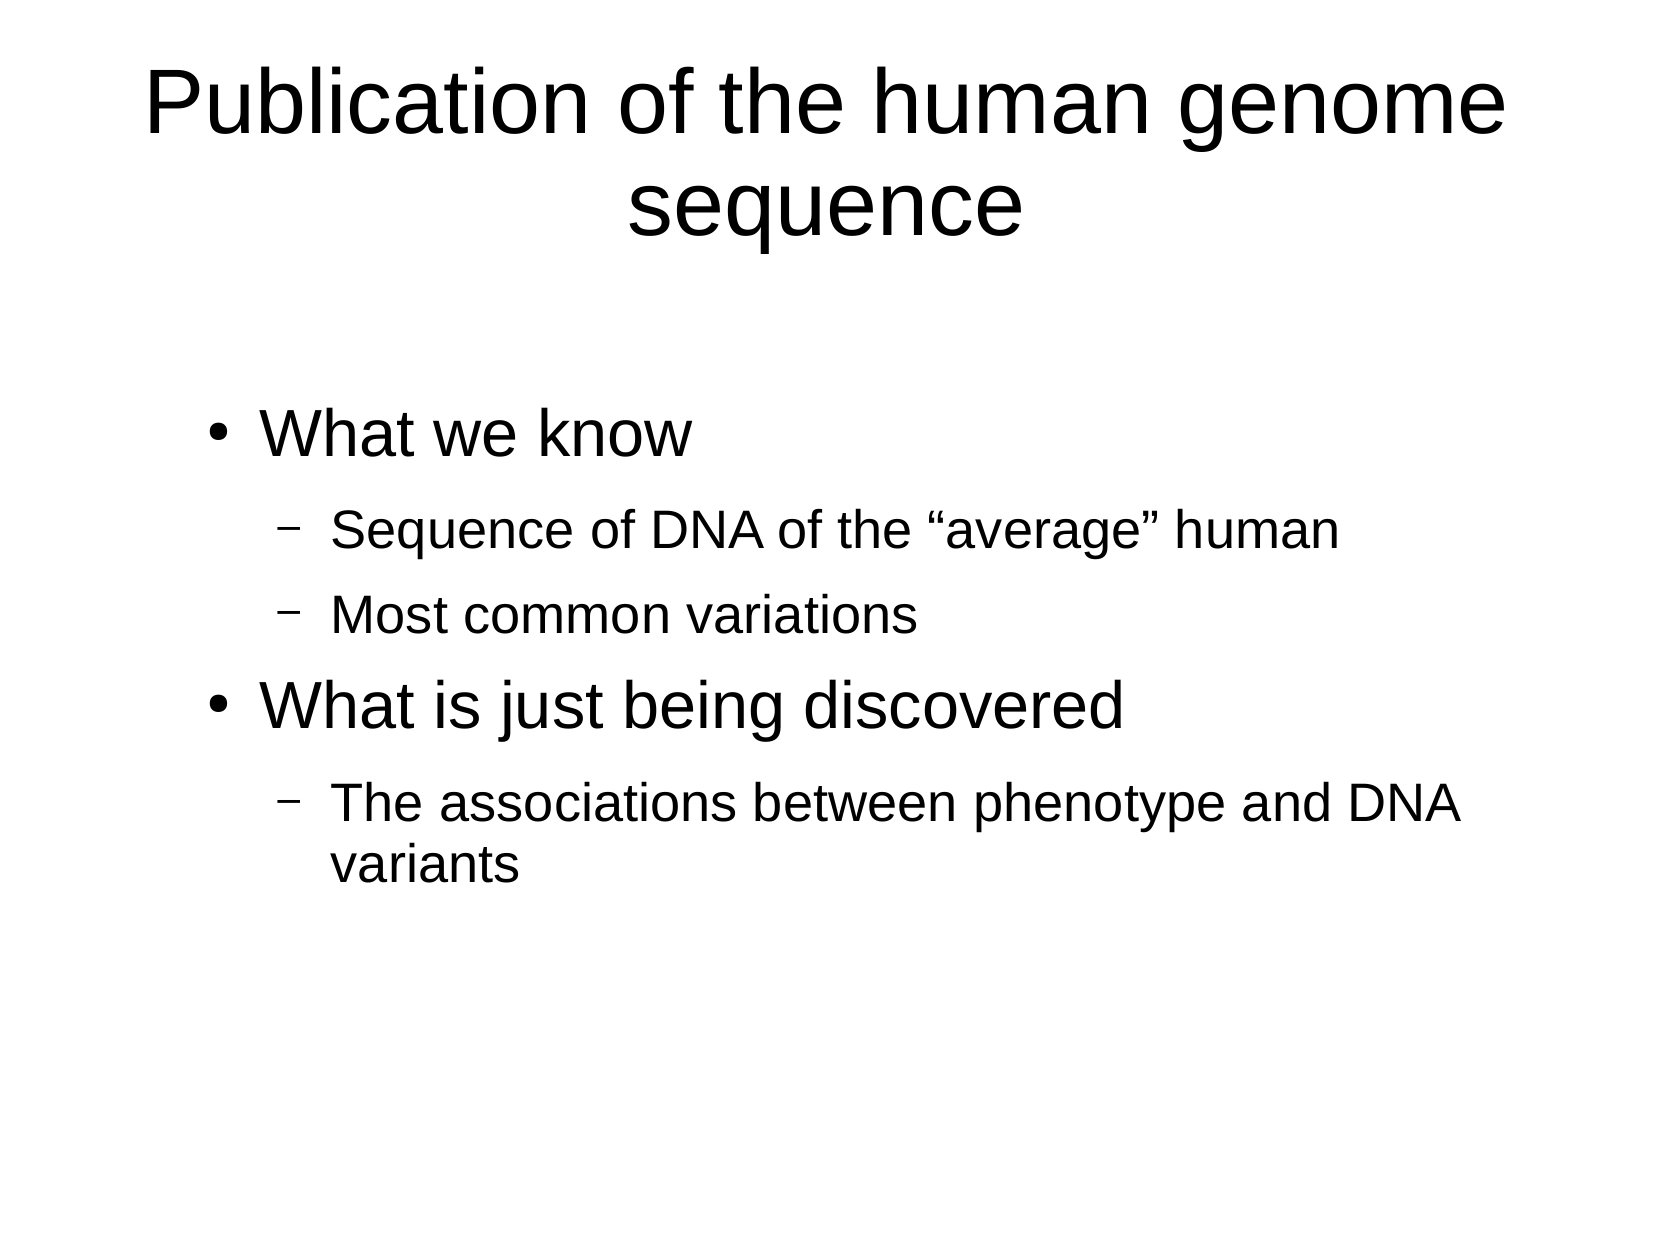

# Publication of the human genome sequence
What we know
Sequence of DNA of the “average” human
Most common variations
What is just being discovered
The associations between phenotype and DNA variants